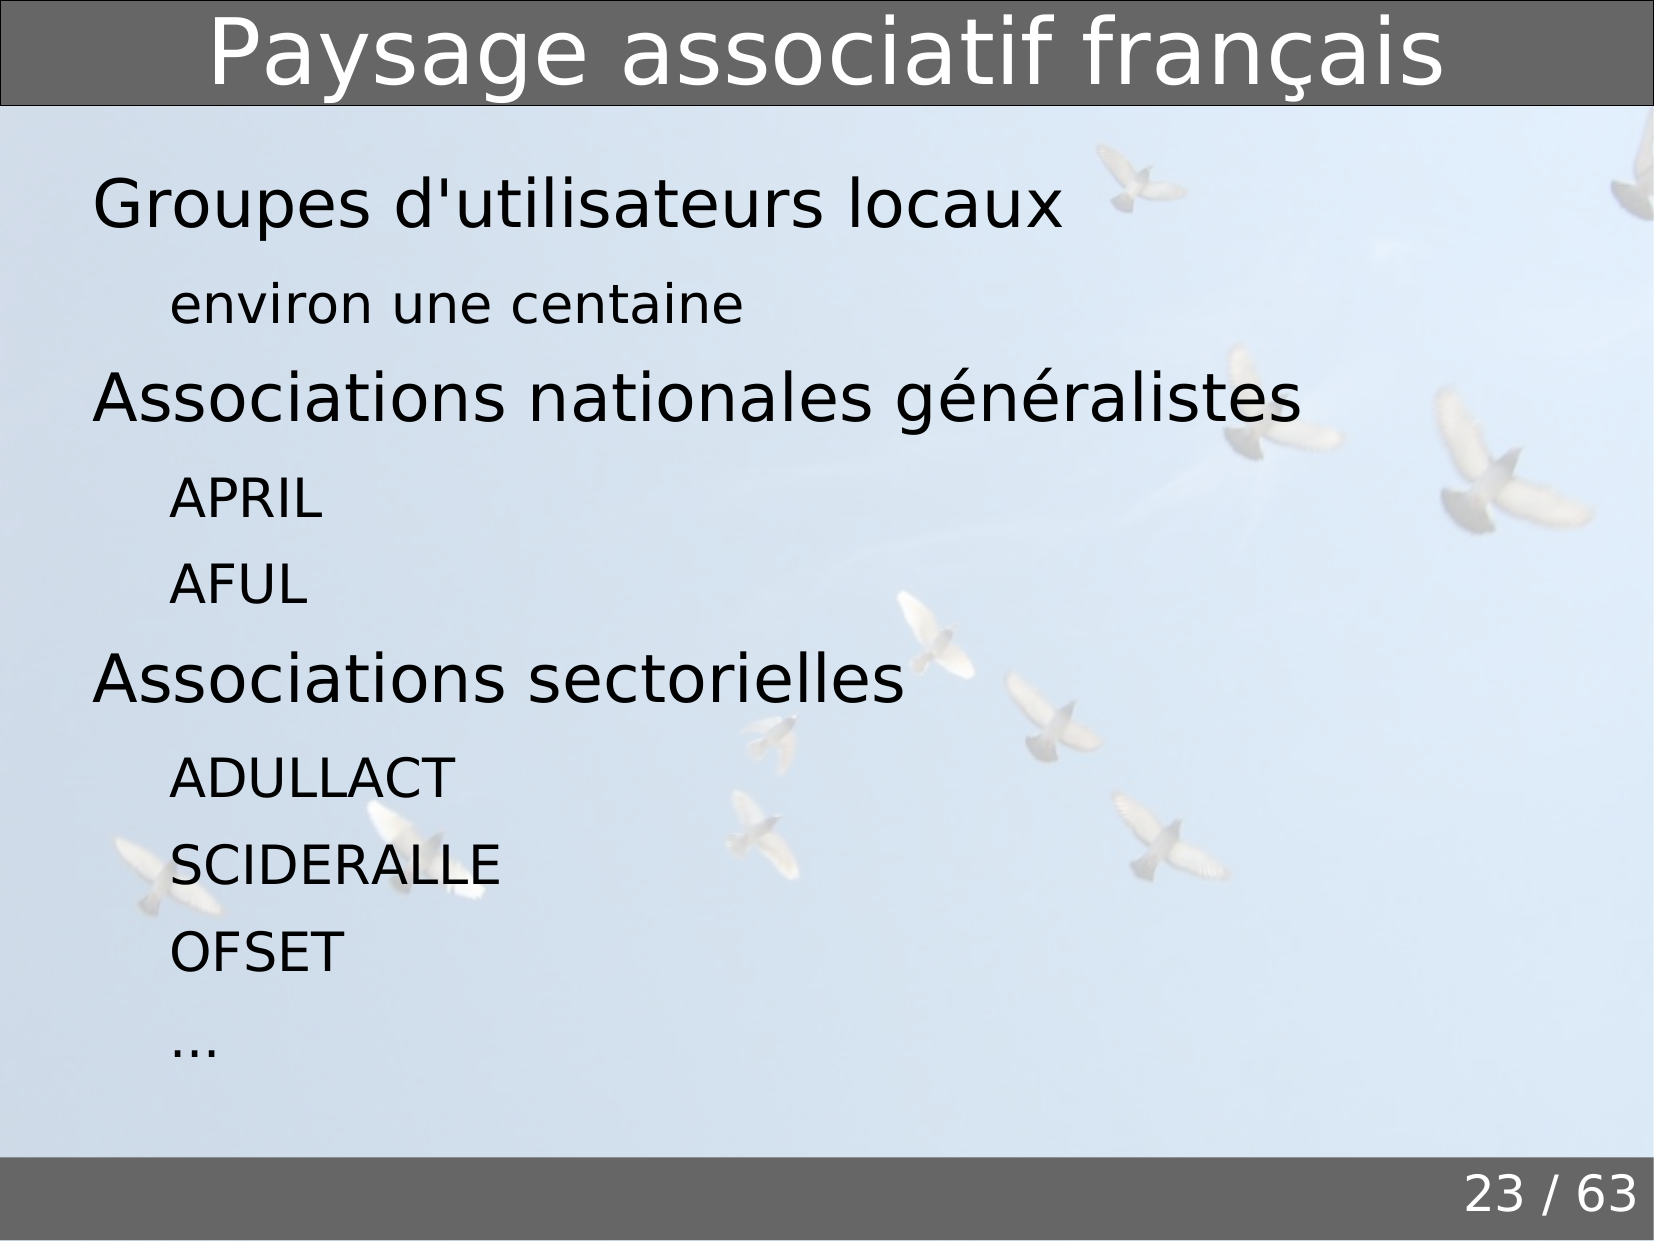

# Paysage associatif français
Groupes d'utilisateurs locaux
environ une centaine
Associations nationales généralistes
APRIL
AFUL
Associations sectorielles
ADULLACT
SCIDERALLE
OFSET
...